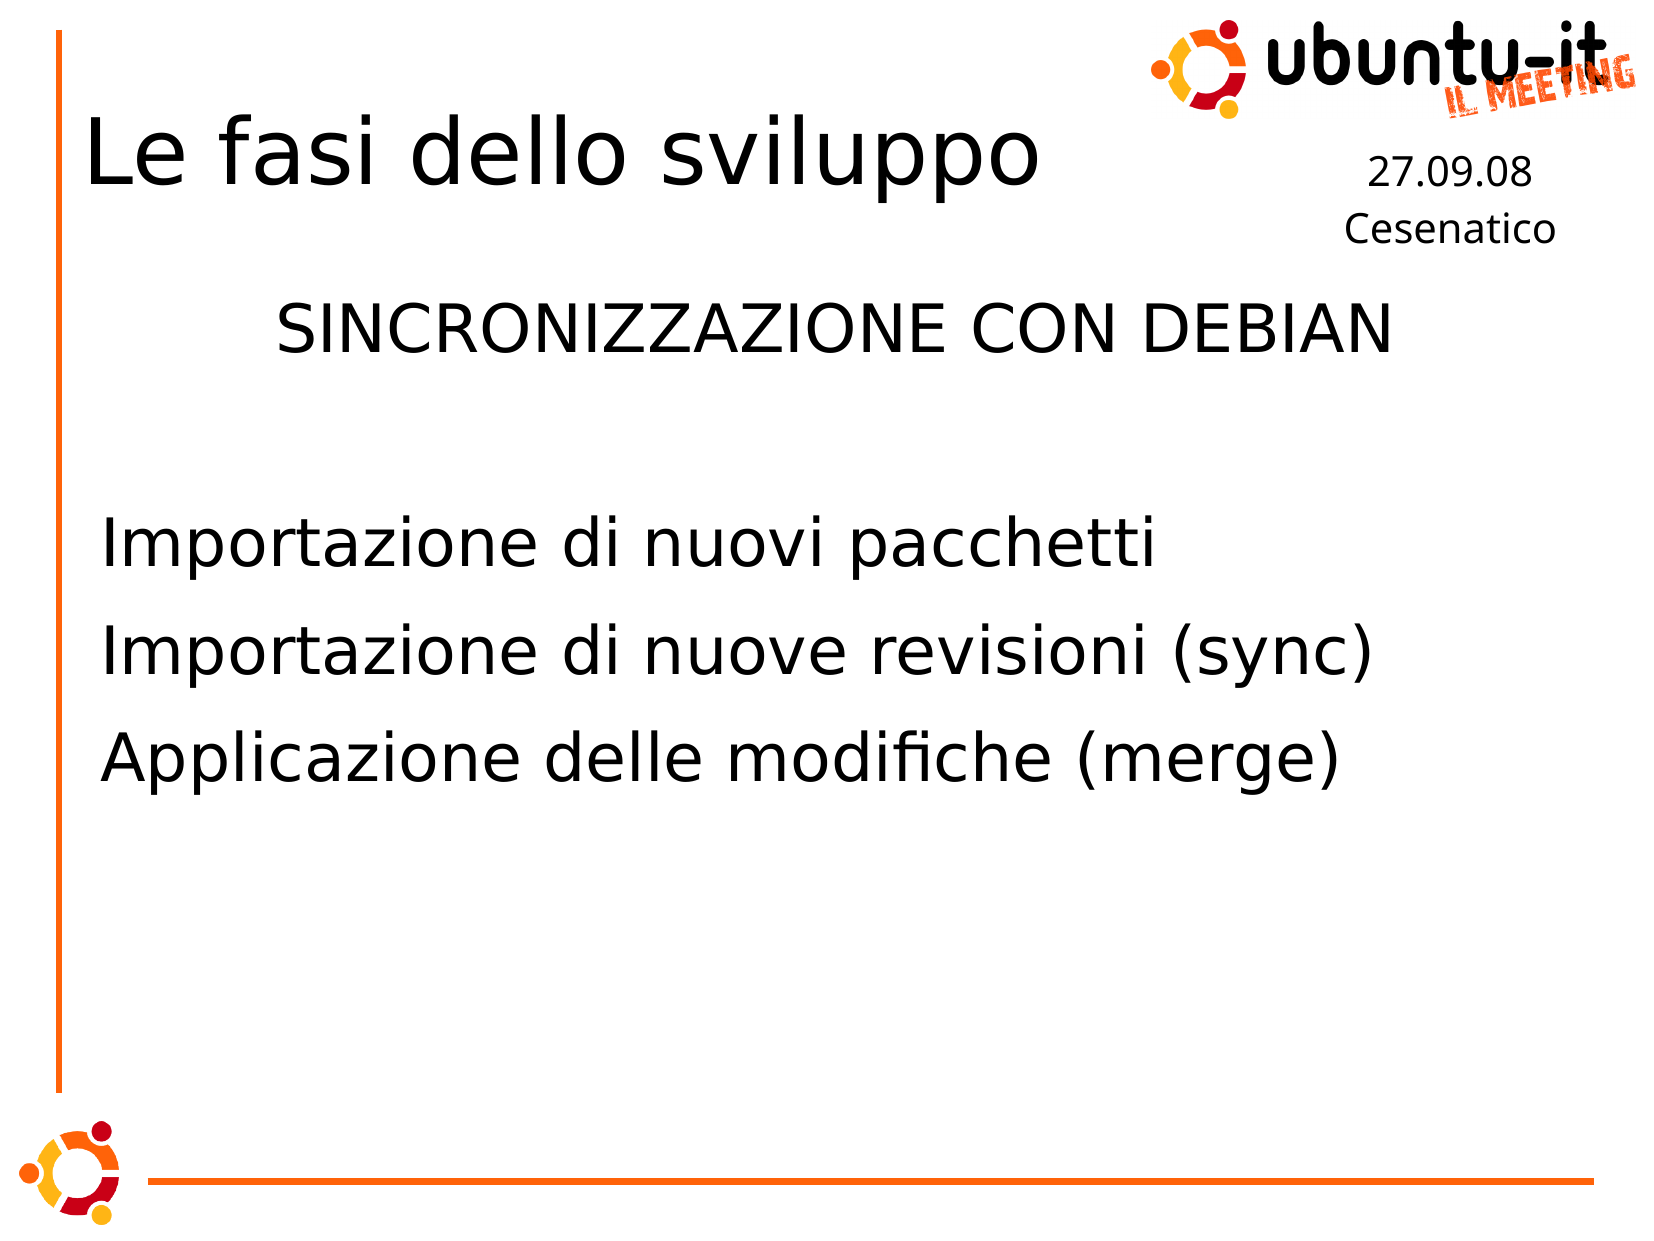

# Le fasi dello sviluppo
SINCRONIZZAZIONE CON DEBIAN
Importazione di nuovi pacchetti
Importazione di nuove revisioni (sync)
Applicazione delle modifiche (merge)